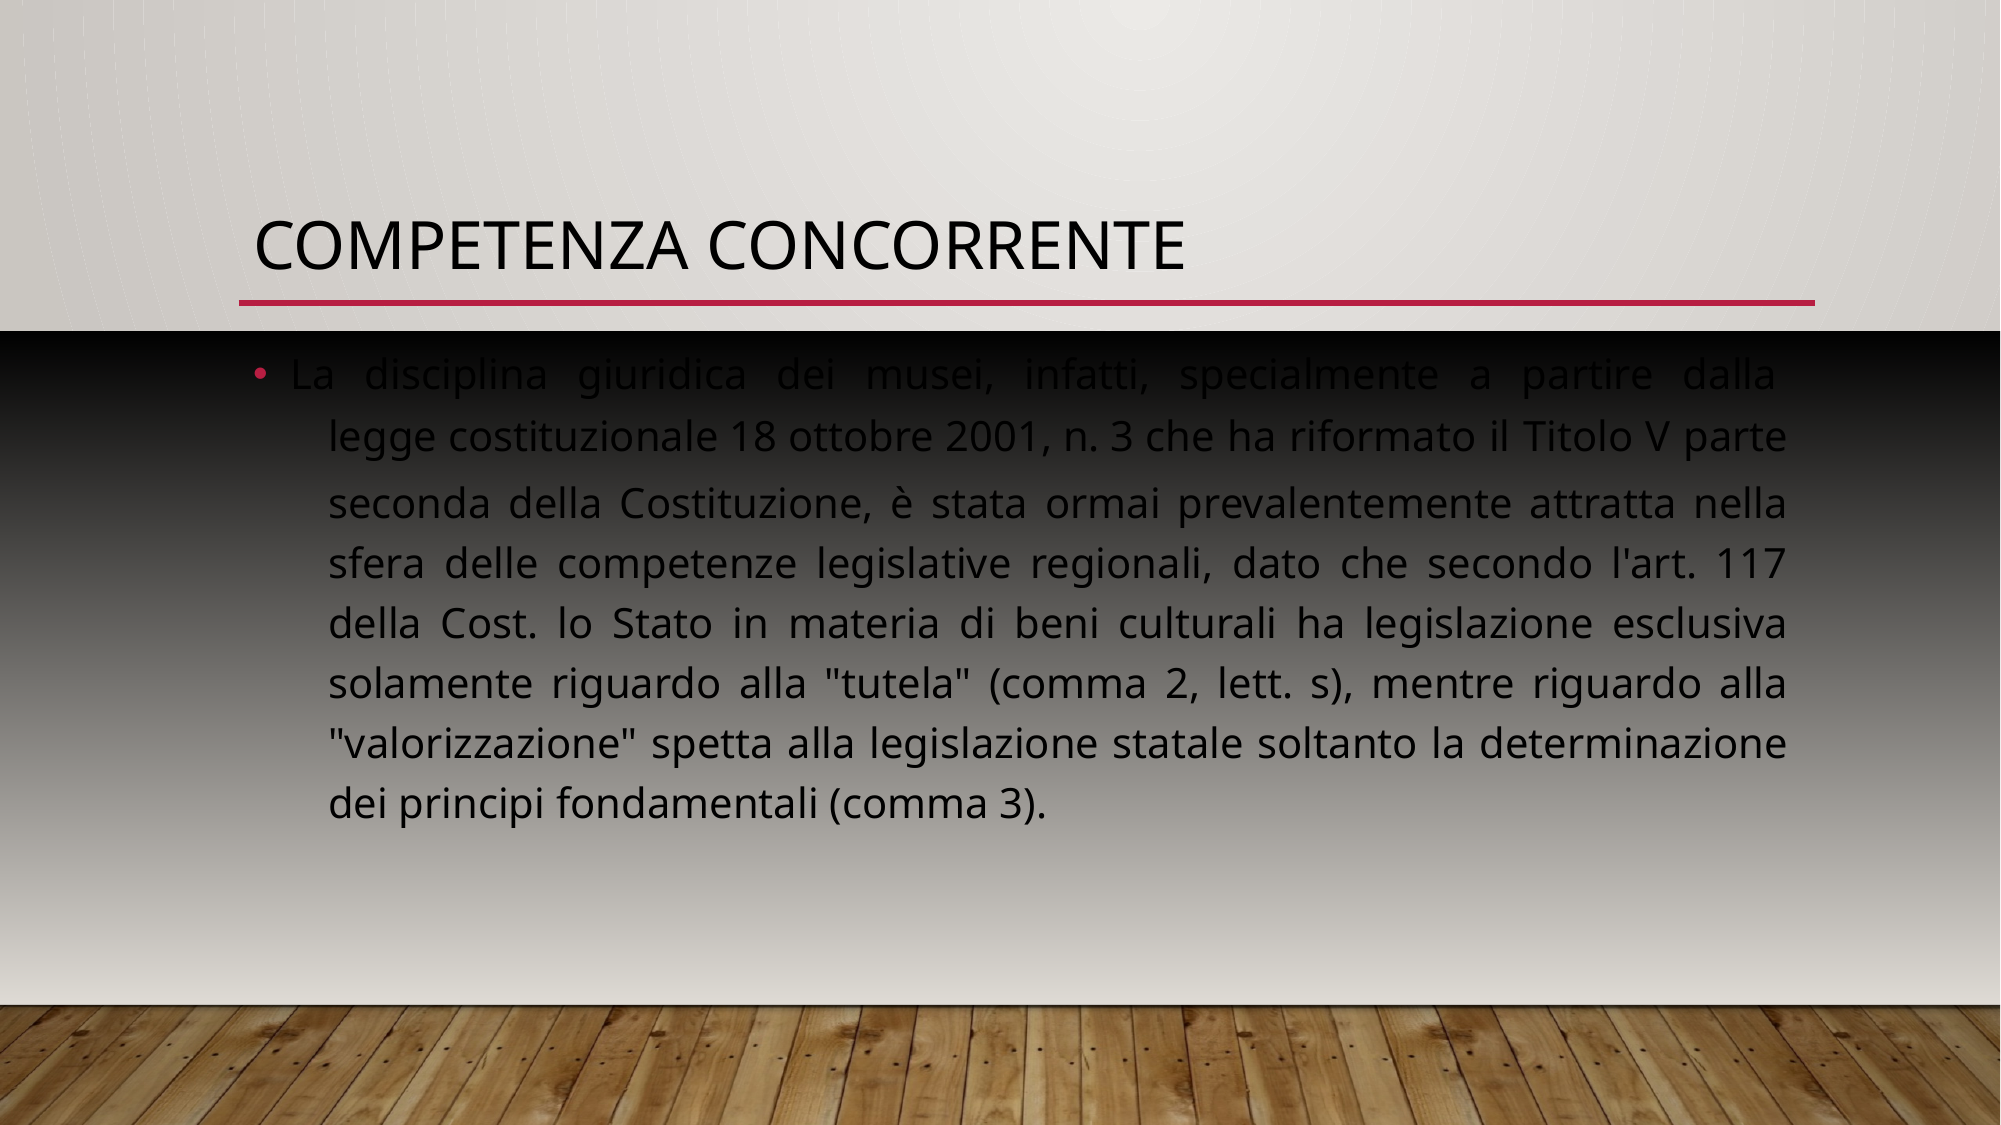

# Competenza concorrente
La disciplina giuridica dei musei, infatti, specialmente a partire dalla legge costituzionale 18 ottobre 2001, n. 3 che ha riformato il Titolo V parte seconda della Costituzione, è stata ormai prevalentemente attratta nella sfera delle competenze legislative regionali, dato che secondo l'art. 117 della Cost. lo Stato in materia di beni culturali ha legislazione esclusiva solamente riguardo alla "tutela" (comma 2, lett. s), mentre riguardo alla "valorizzazione" spetta alla legislazione statale soltanto la determinazione dei principi fondamentali (comma 3).